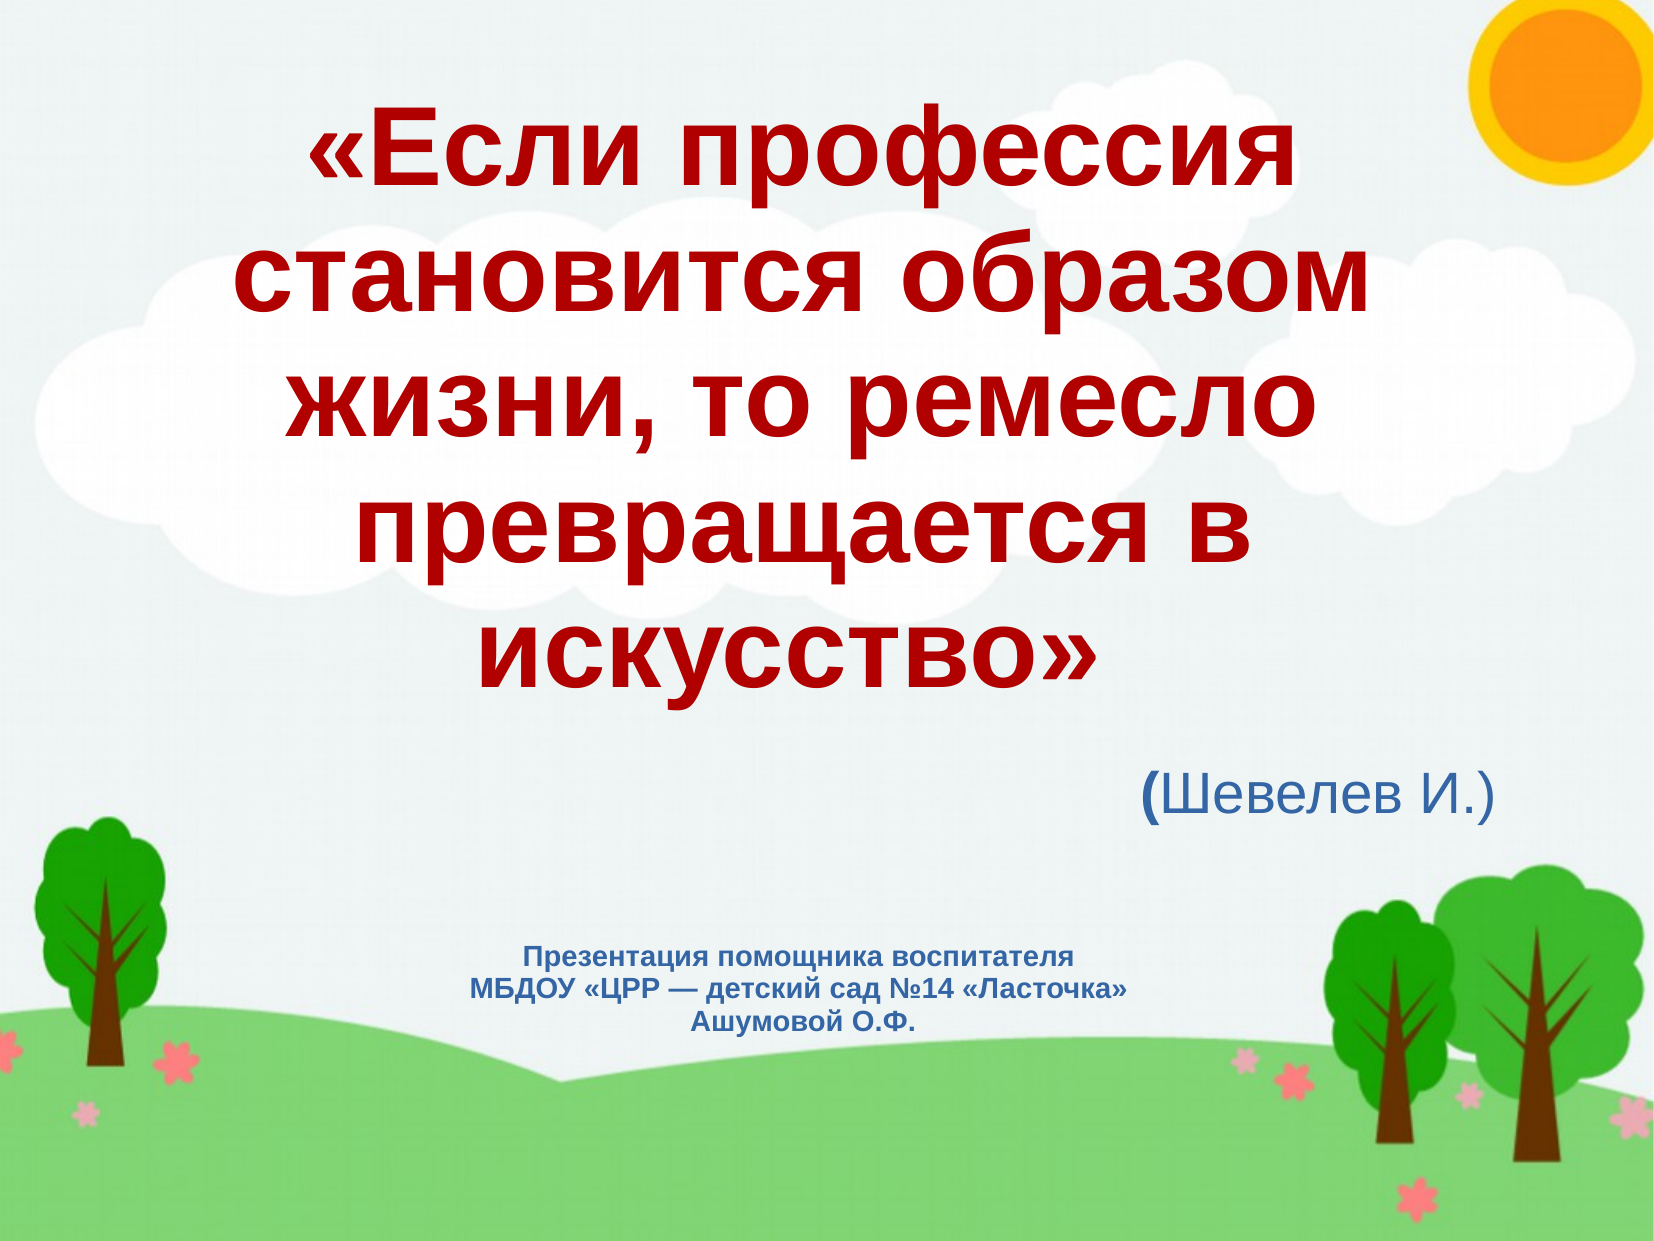

# «Если профессия становится образом жизни, то ремесло превращается в искусство» (Шевелев И.) Презентация помощника воспитателя МБДОУ «ЦРР — детский сад №14 «Ласточка» Ашумовой О.Ф.